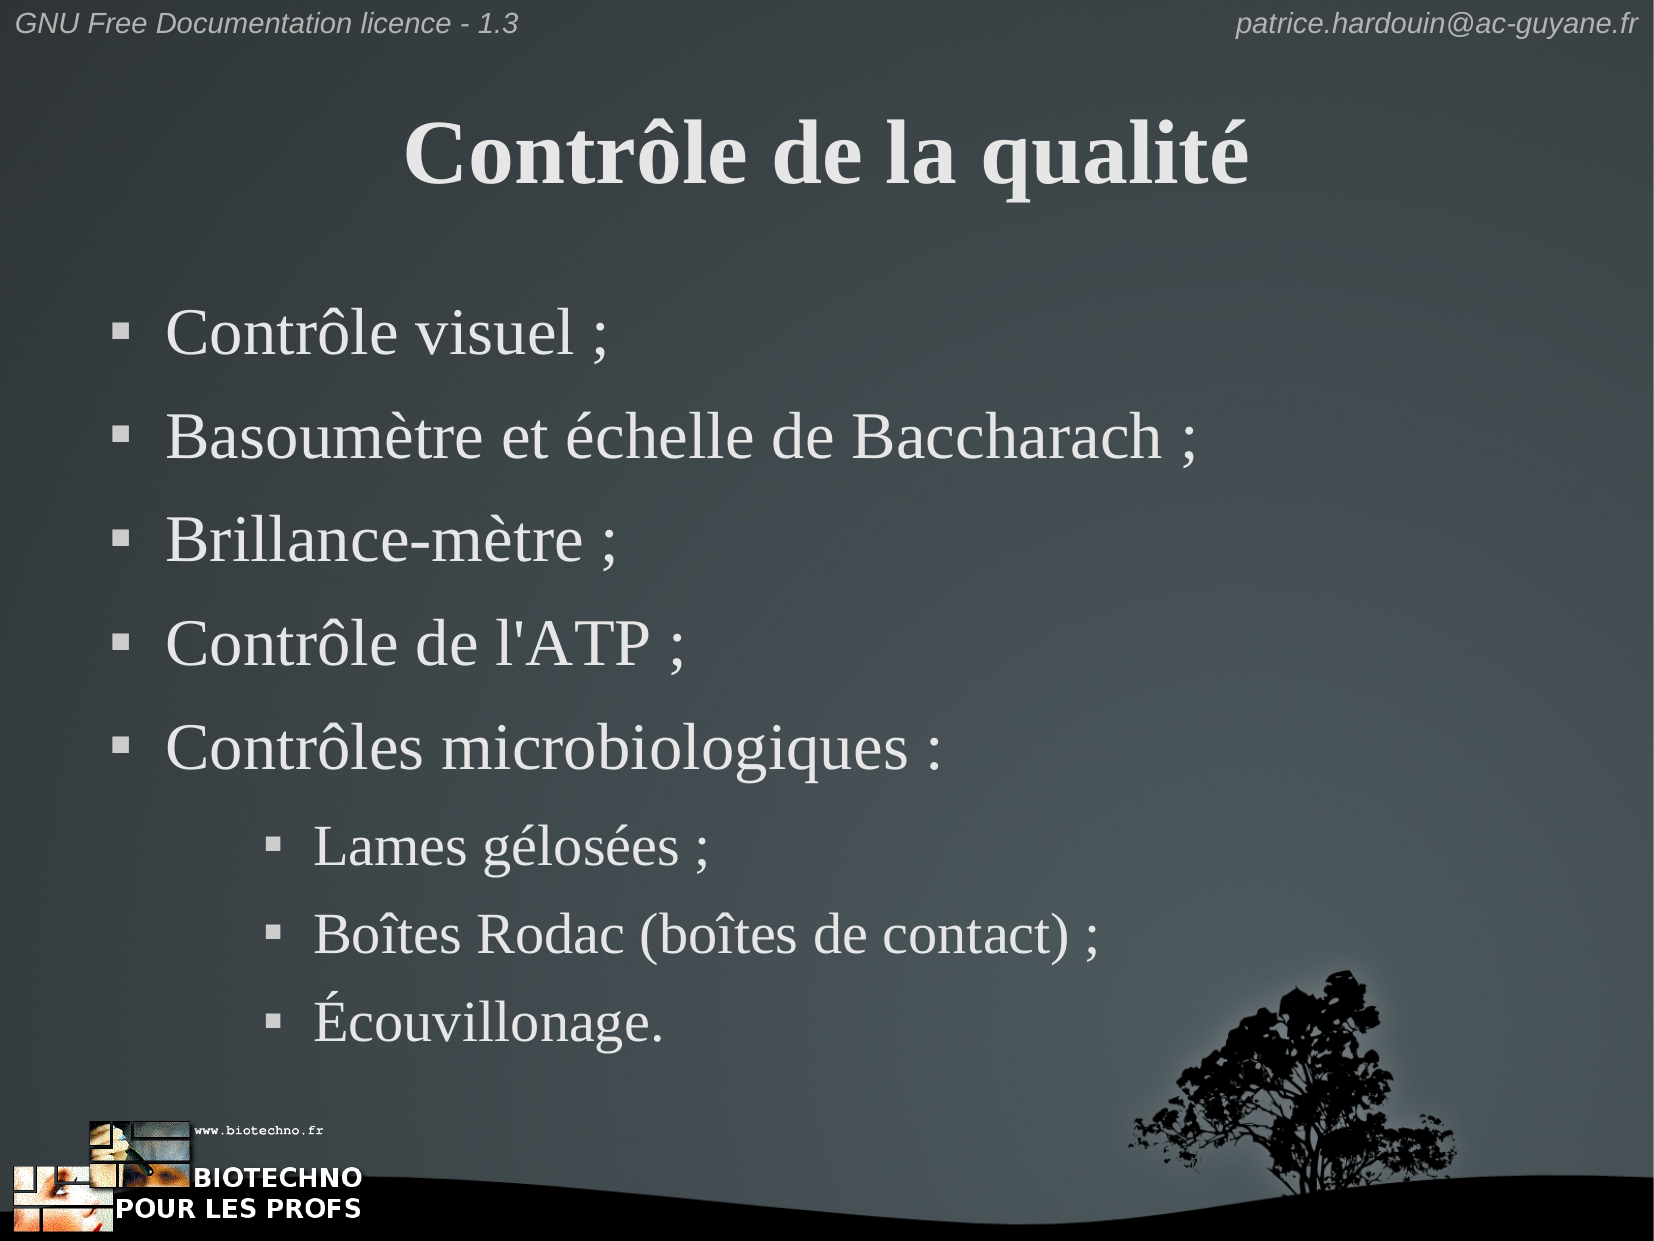

# Contrôle de la qualité
Contrôle visuel ;
Basoumètre et échelle de Baccharach ;
Brillance-mètre ;
Contrôle de l'ATP ;
Contrôles microbiologiques :
Lames gélosées ;
Boîtes Rodac (boîtes de contact) ;
Écouvillonage.